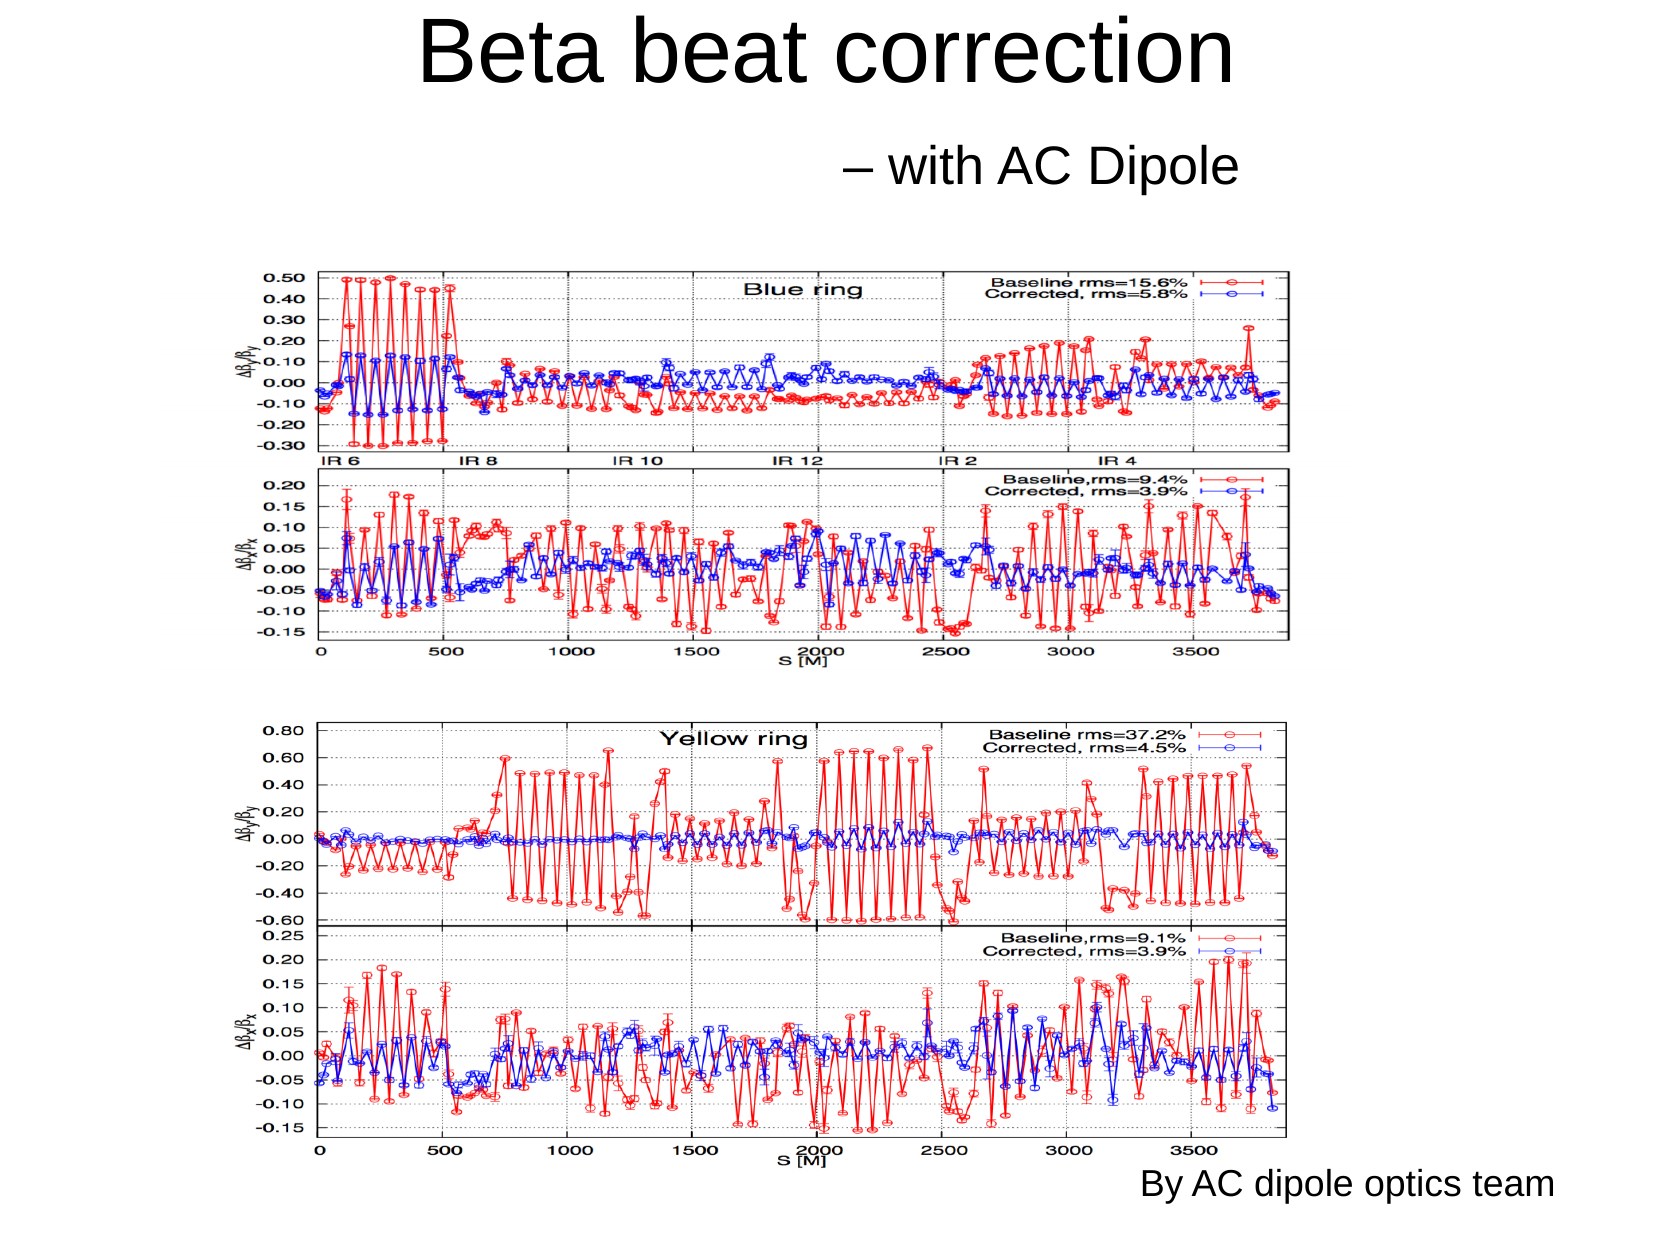

# Beta beat correction – with AC Dipole
By AC dipole optics team